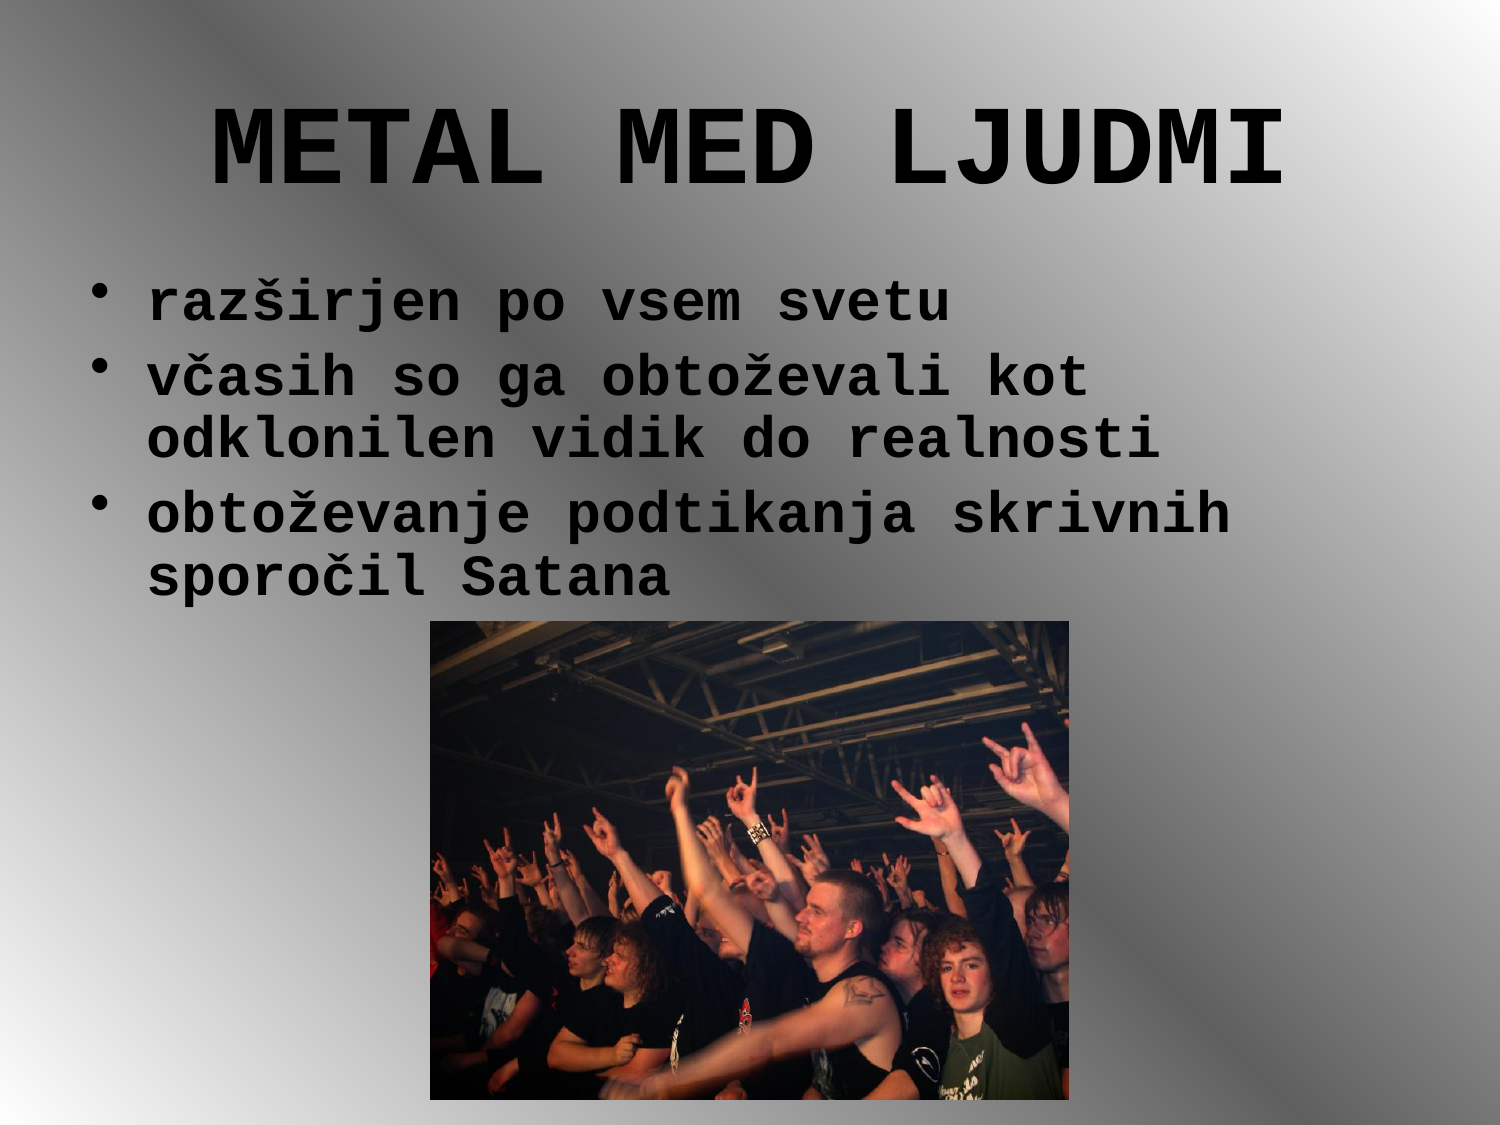

# METAL MED LJUDMI
razširjen po vsem svetu
včasih so ga obtoževali kot odklonilen vidik do realnosti
obtoževanje podtikanja skrivnih sporočil Satana